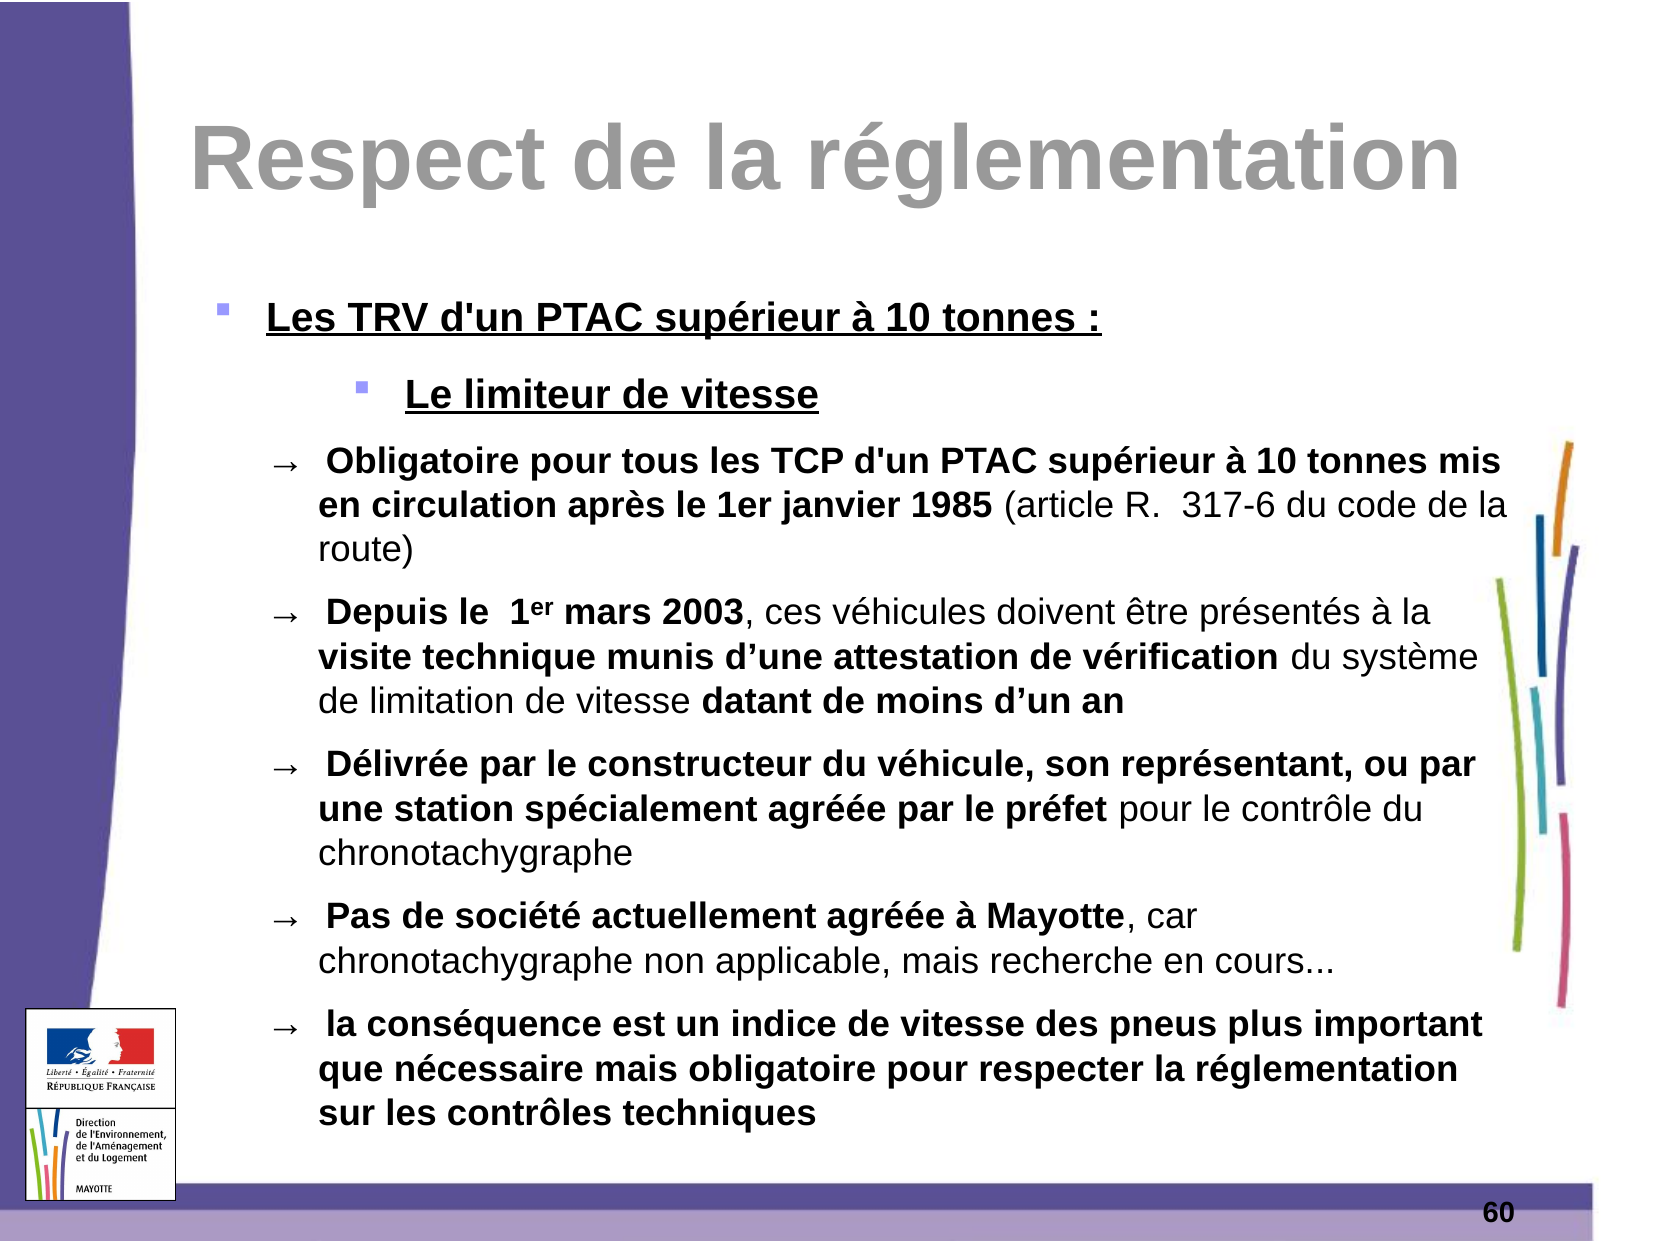

# Respect de la réglementation
Les TRV d'un PTAC supérieur à 10 tonnes :
Le limiteur de vitesse
→ Obligatoire pour tous les TCP d'un PTAC supérieur à 10 tonnes mis en circulation après le 1er janvier 1985 (article R.  317-6 du code de la route)
→ Depuis le 1er mars 2003, ces véhicules doivent être présentés à la visite technique munis d’une attestation de vérification du système de limitation de vitesse datant de moins d’un an
→ Délivrée par le constructeur du véhicule, son représentant, ou par une station spécialement agréée par le préfet pour le contrôle du chronotachygraphe
→ Pas de société actuellement agréée à Mayotte, car chronotachygraphe non applicable, mais recherche en cours...
→ la conséquence est un indice de vitesse des pneus plus important que nécessaire mais obligatoire pour respecter la réglementation sur les contrôles techniques